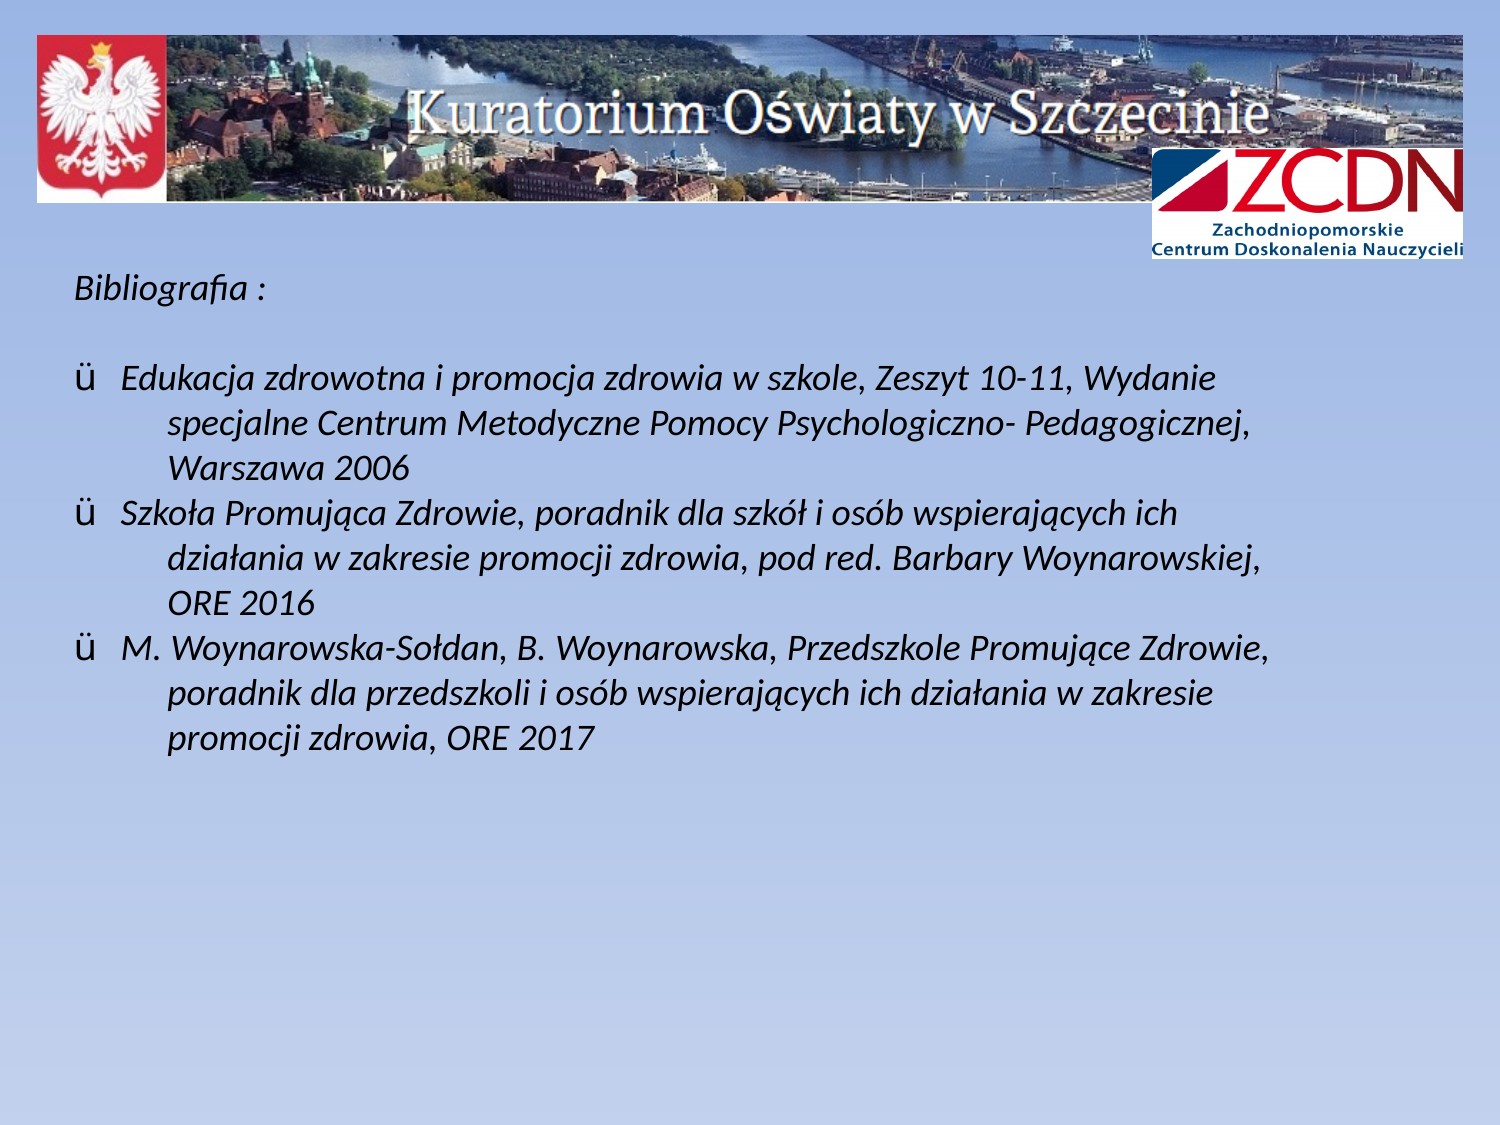

#
Bibliografia :
Edukacja zdrowotna i promocja zdrowia w szkole, Zeszyt 10-11, Wydanie specjalne Centrum Metodyczne Pomocy Psychologiczno- Pedagogicznej, Warszawa 2006
Szkoła Promująca Zdrowie, poradnik dla szkół i osób wspierających ich działania w zakresie promocji zdrowia, pod red. Barbary Woynarowskiej, ORE 2016
M. Woynarowska-Sołdan, B. Woynarowska, Przedszkole Promujące Zdrowie, poradnik dla przedszkoli i osób wspierających ich działania w zakresie promocji zdrowia, ORE 2017